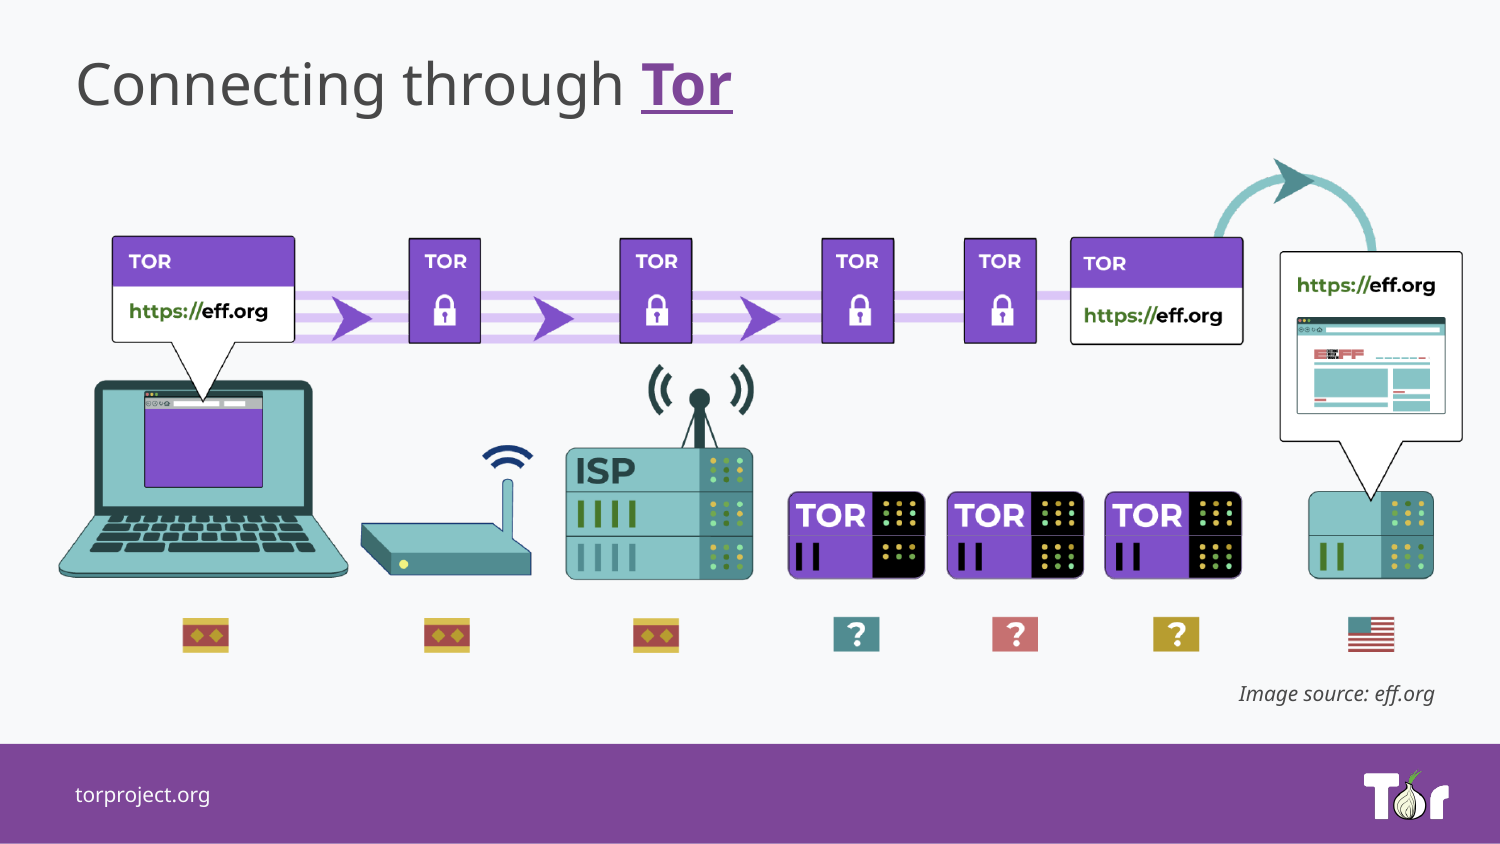

# Connecting through Tor
Image source: eff.org